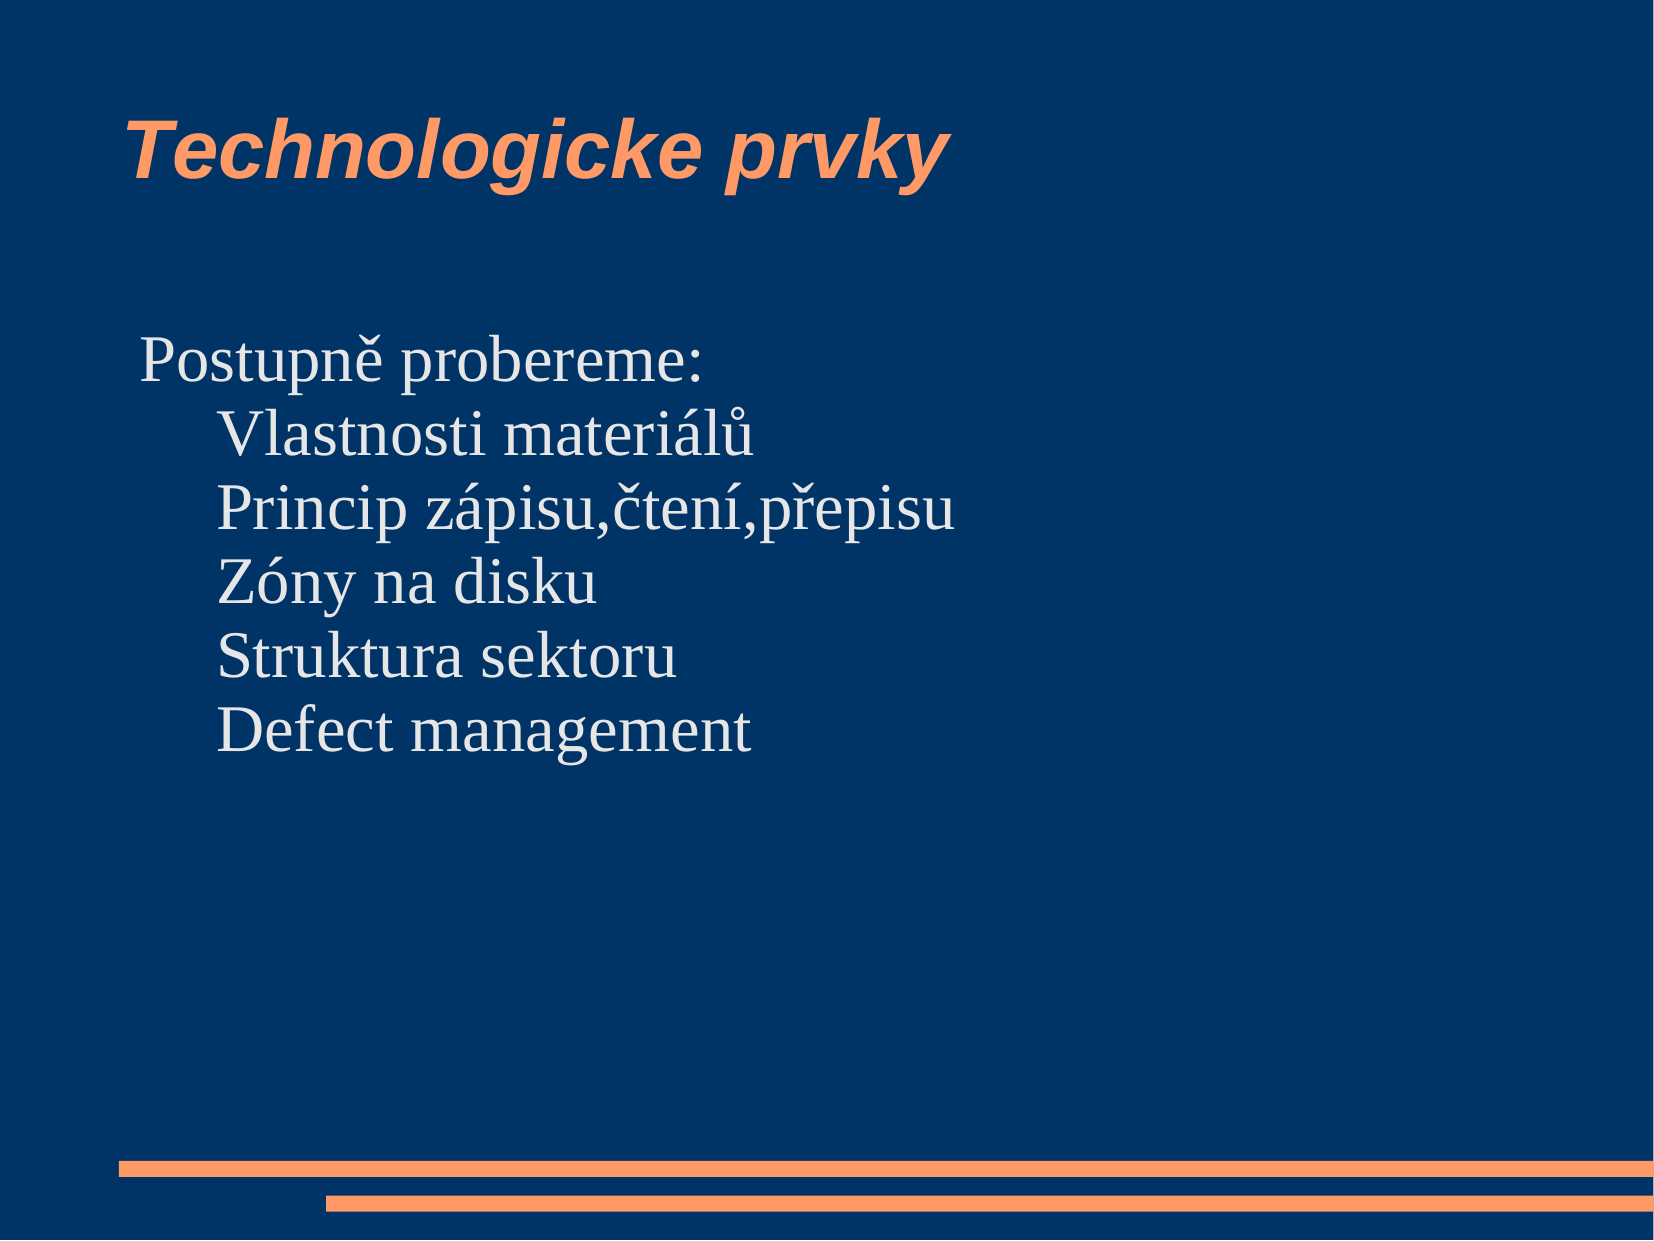

# Technologicke prvky
Postupně probereme:
Vlastnosti materiálů
Princip zápisu,čtení,přepisu
Zóny na disku
Struktura sektoru
Defect management